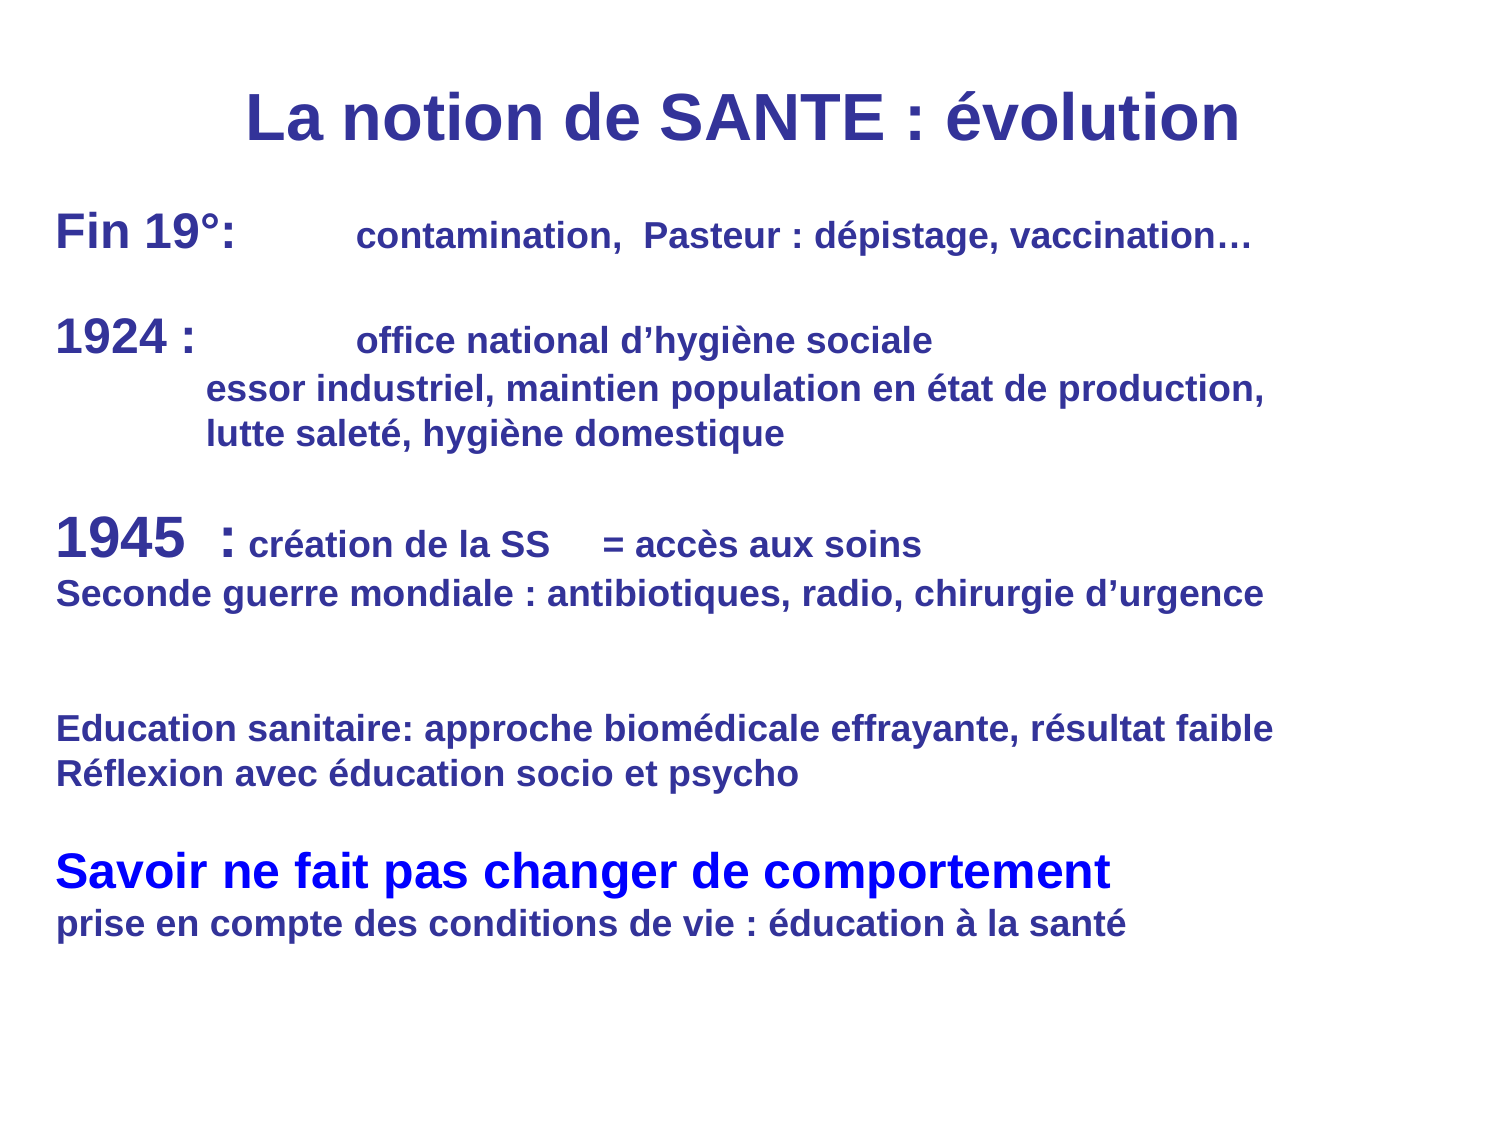

La notion de SANTE : évolution
Fin 19°: 	contamination, Pasteur : dépistage, vaccination…
1924 :		office national d’hygiène sociale
	essor industriel, maintien population en état de production,
	lutte saleté, hygiène domestique
1945 : création de la SS = accès aux soins
Seconde guerre mondiale : antibiotiques, radio, chirurgie d’urgence
Education sanitaire: approche biomédicale effrayante, résultat faible
Réflexion avec éducation socio et psycho
Savoir ne fait pas changer de comportement
prise en compte des conditions de vie : éducation à la santé